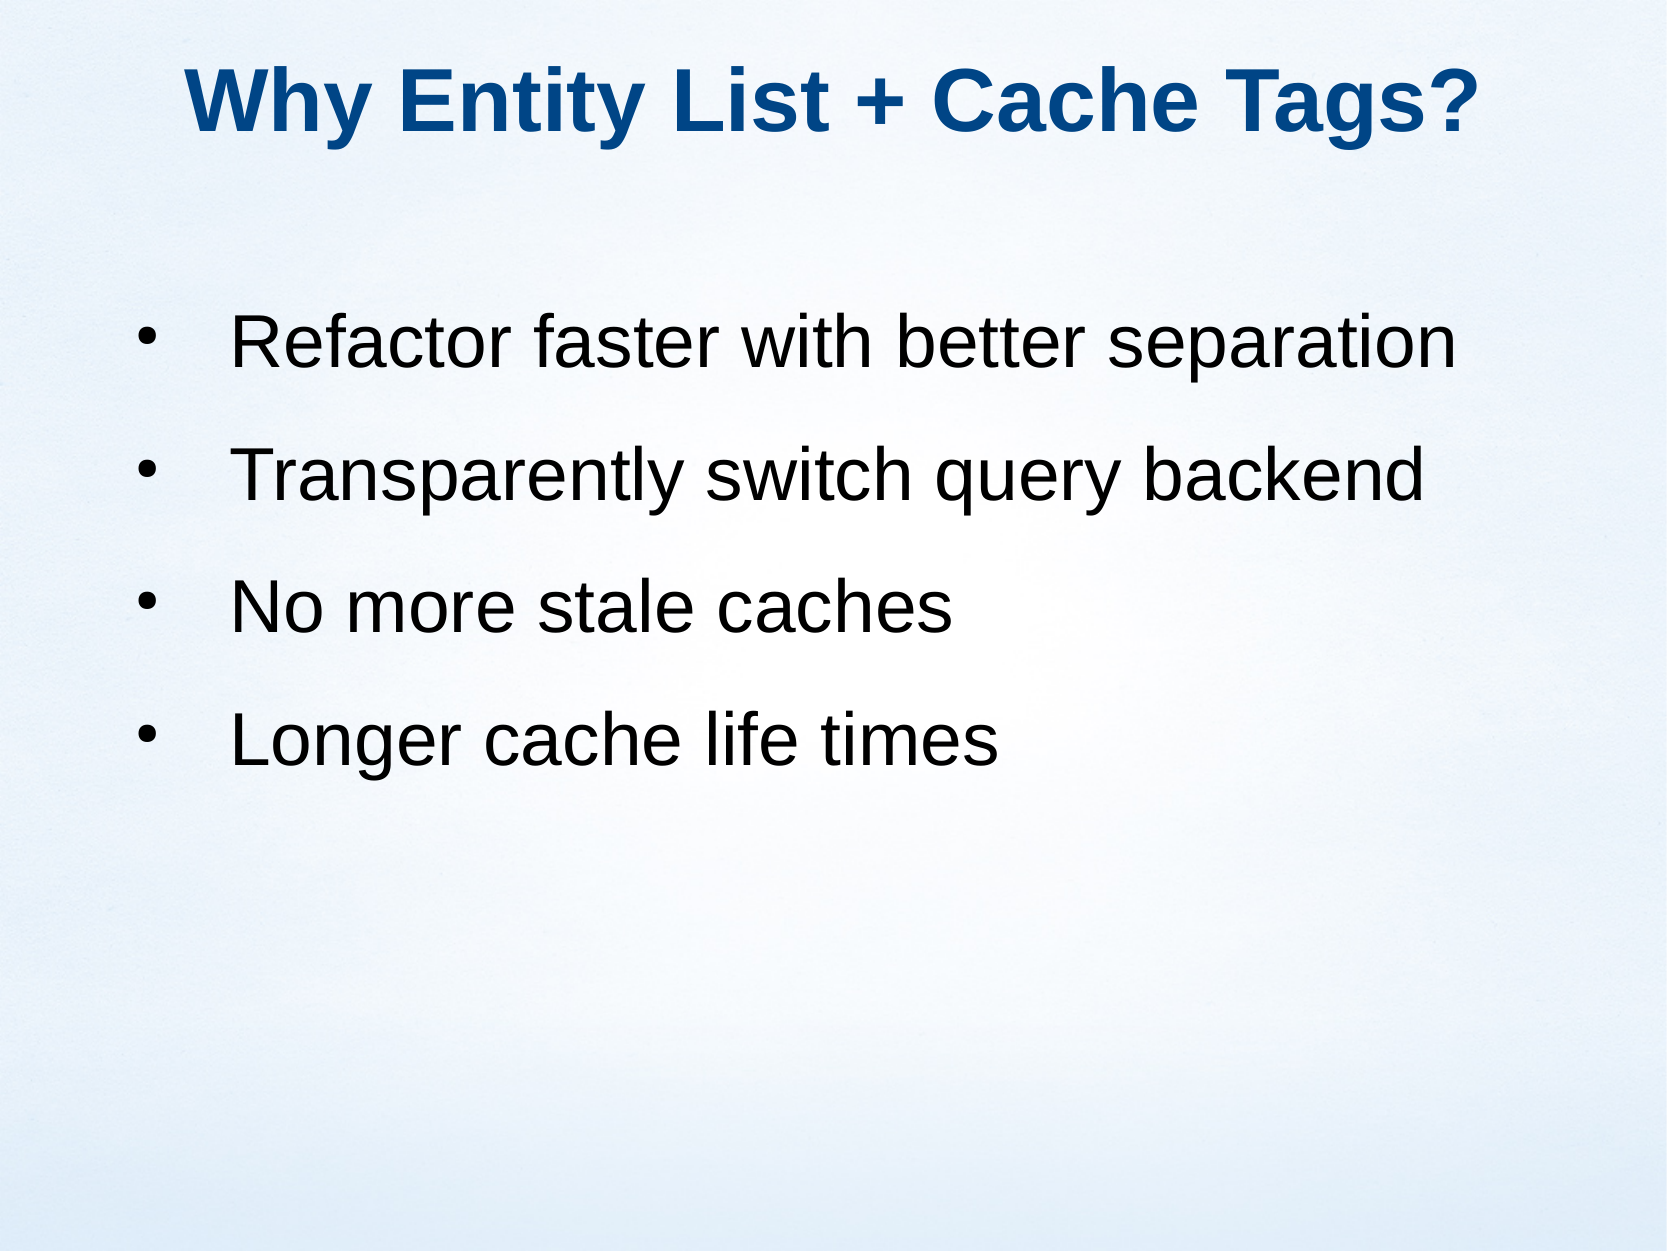

# Why Entity List + Cache Tags?
Refactor faster with better separation
Transparently switch query backend
No more stale caches
Longer cache life times